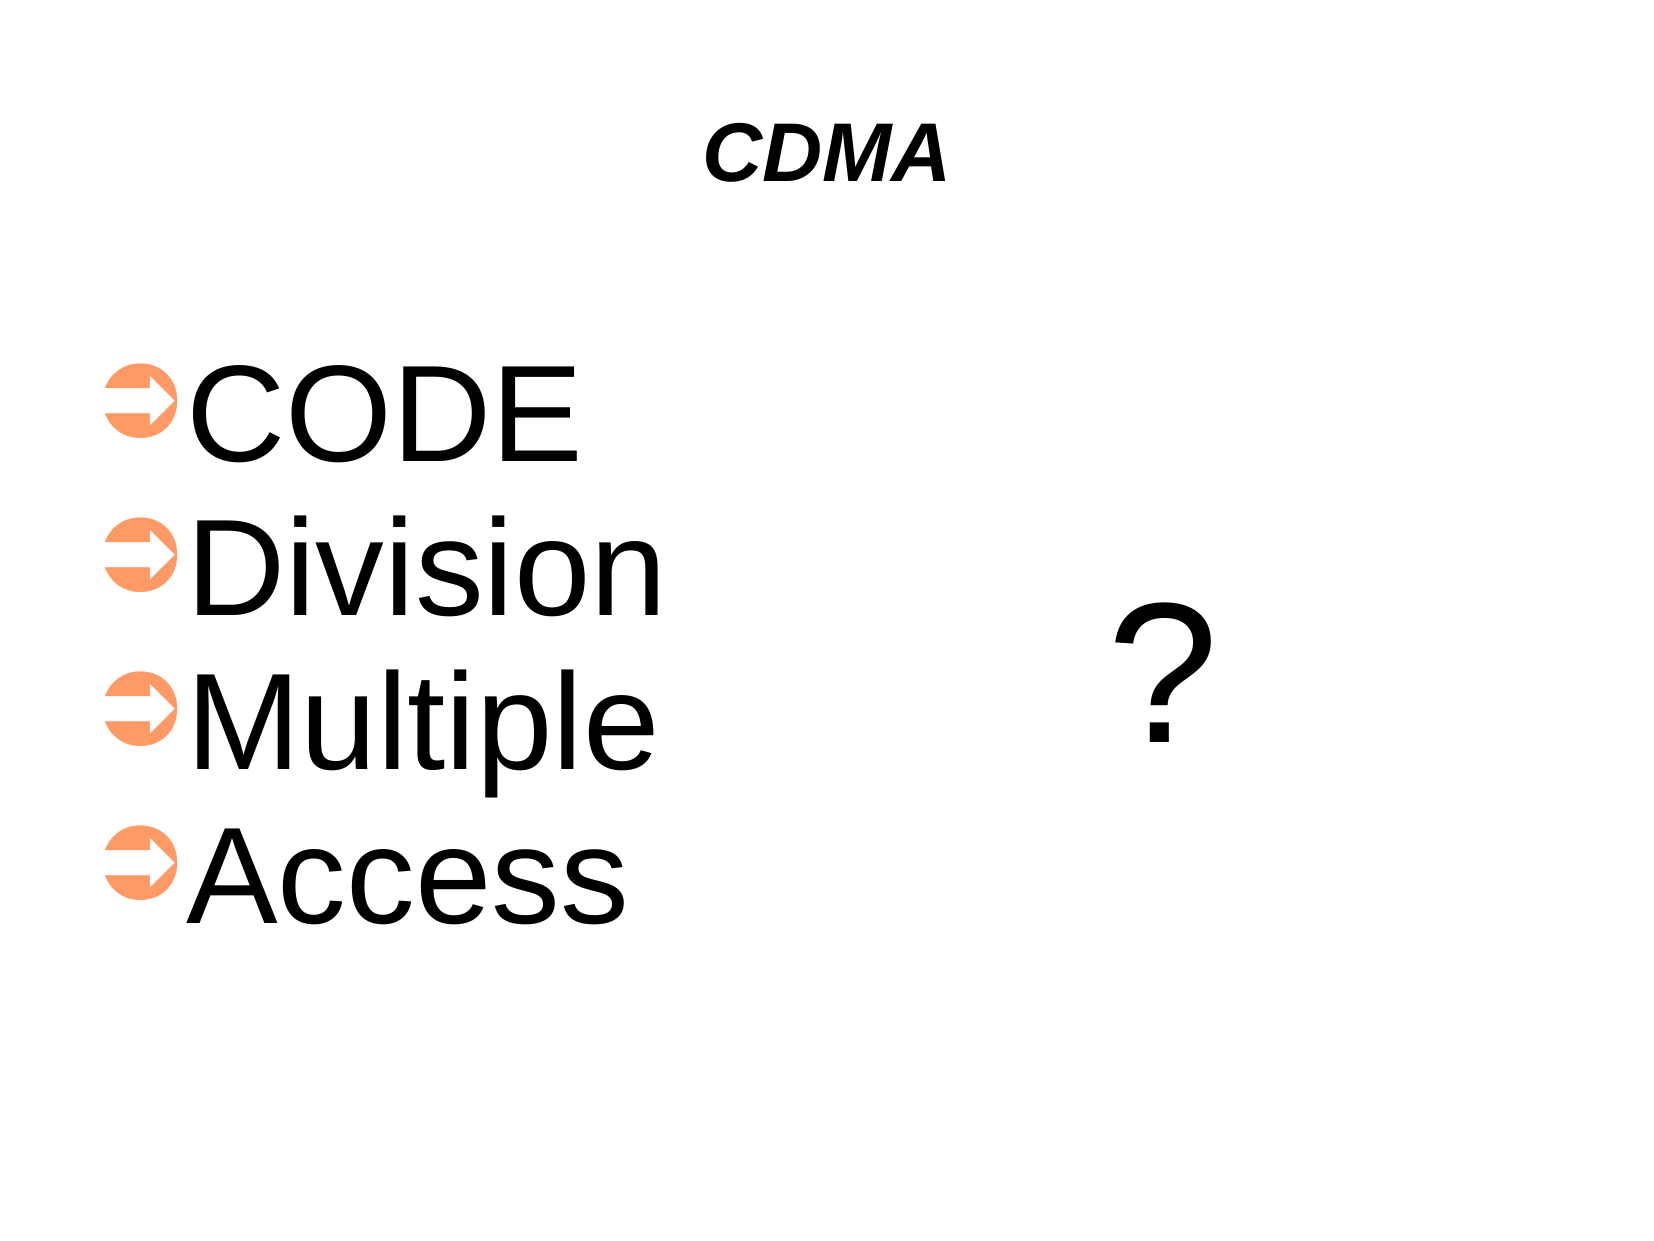

# CDMA
CODE
Division
Multiple
Access
?